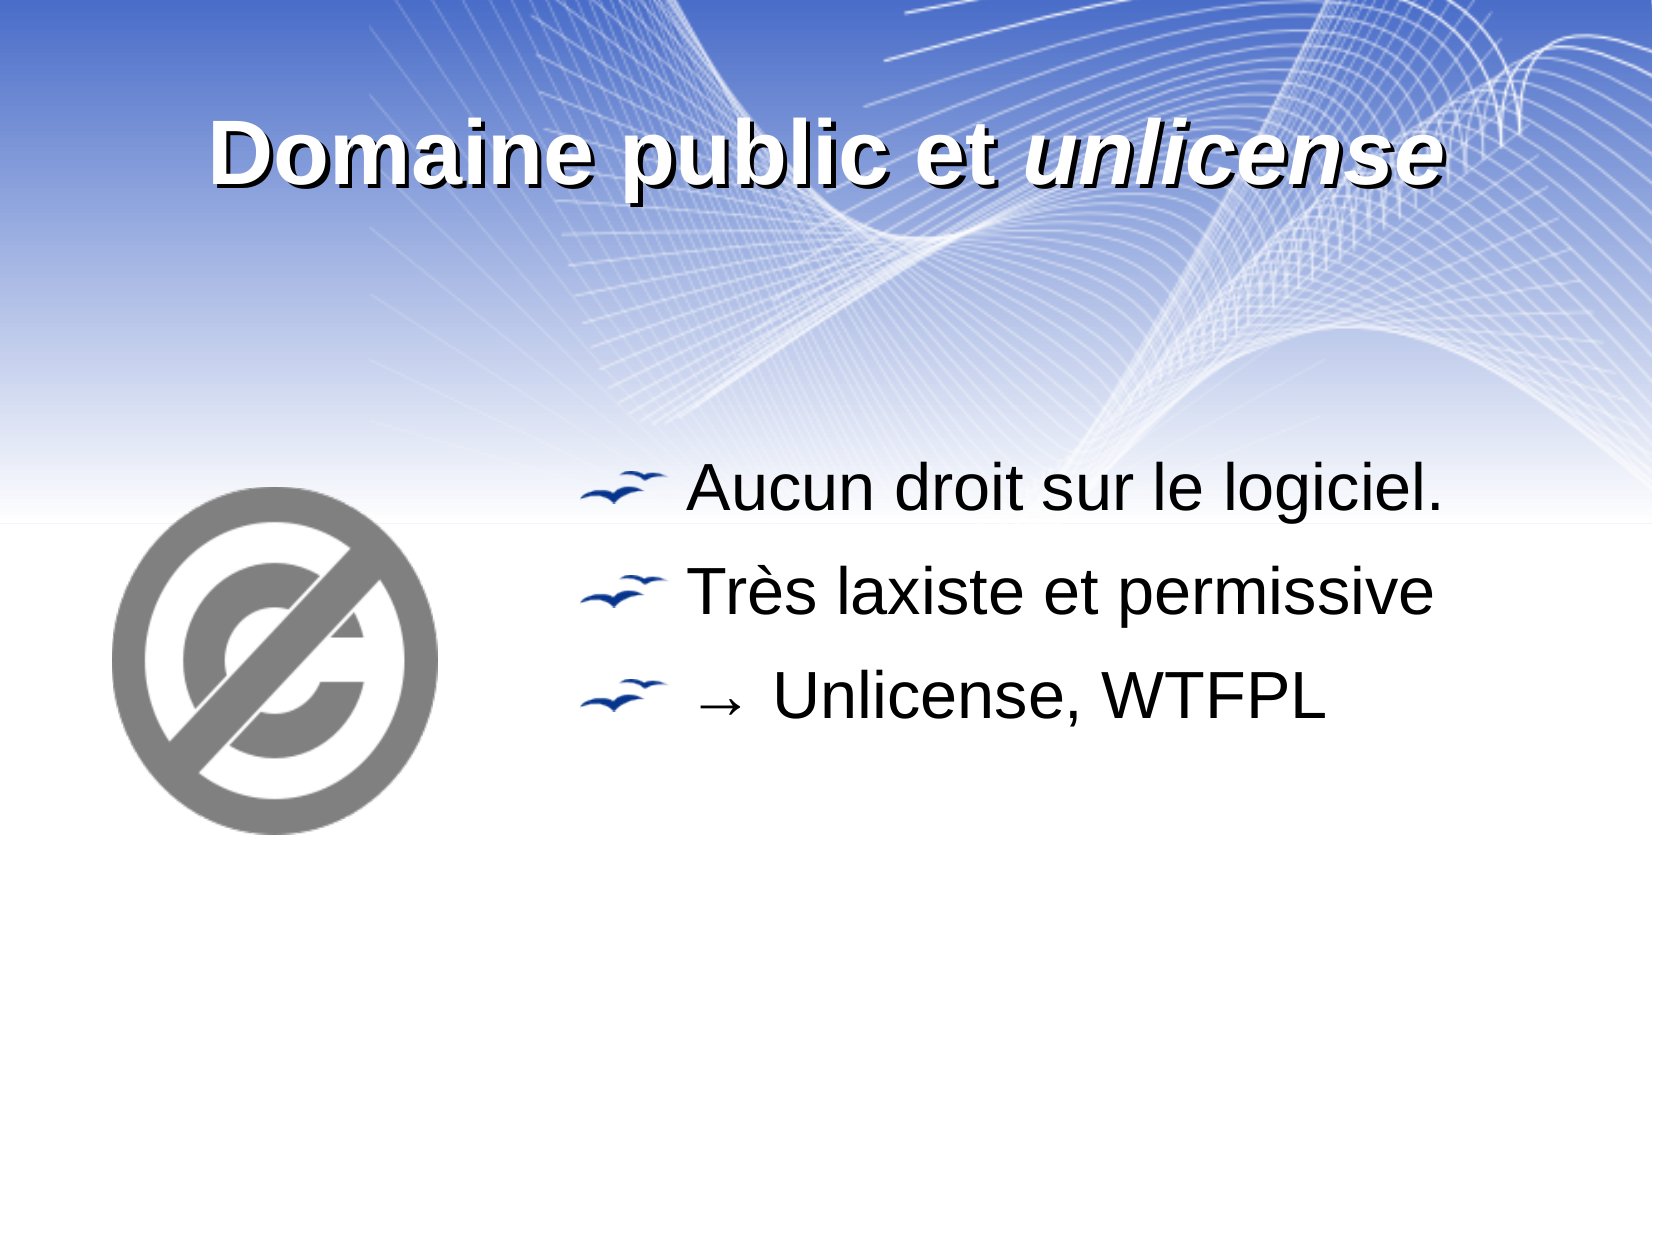

# Domaine public et unlicense
 Aucun droit sur le logiciel.
 Très laxiste et permissive
 → Unlicense, WTFPL